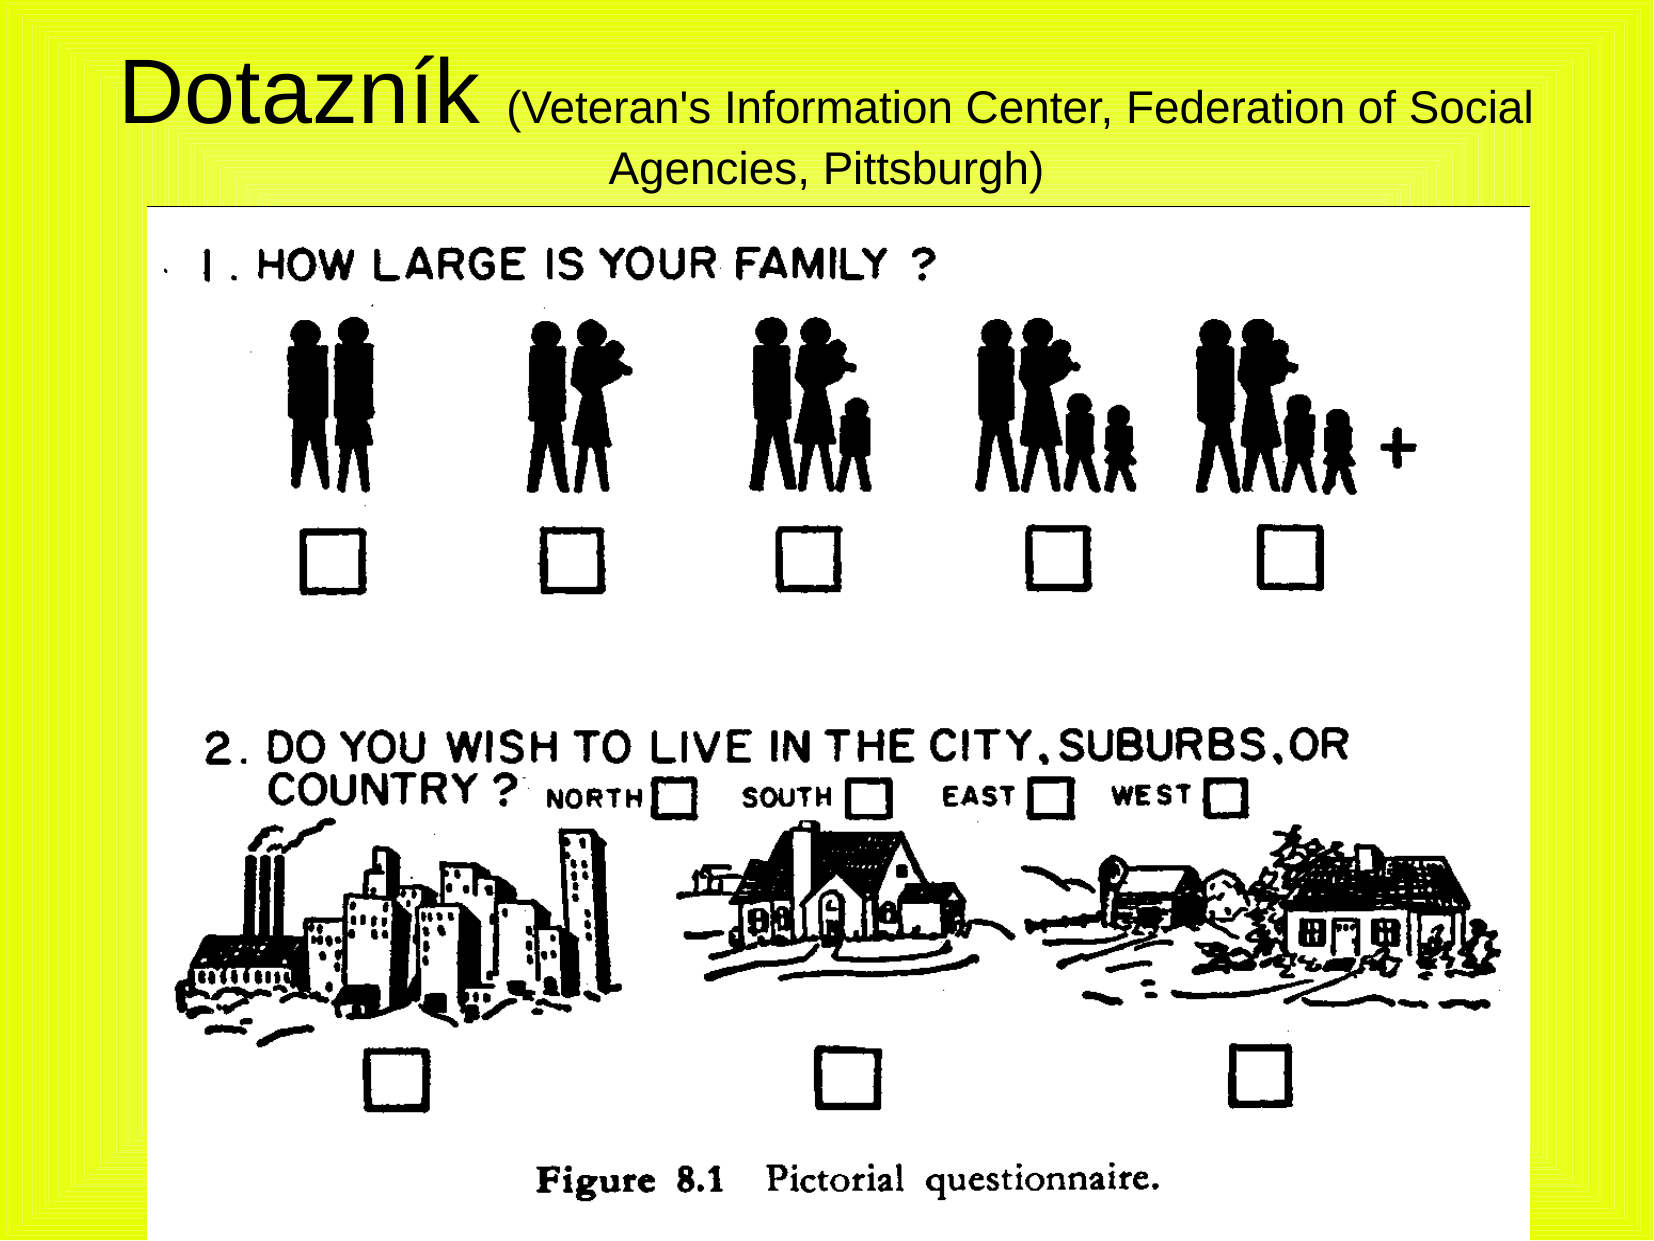

# Dotazník (Veteran's Information Center, Federation of Social Agencies, Pittsburgh)